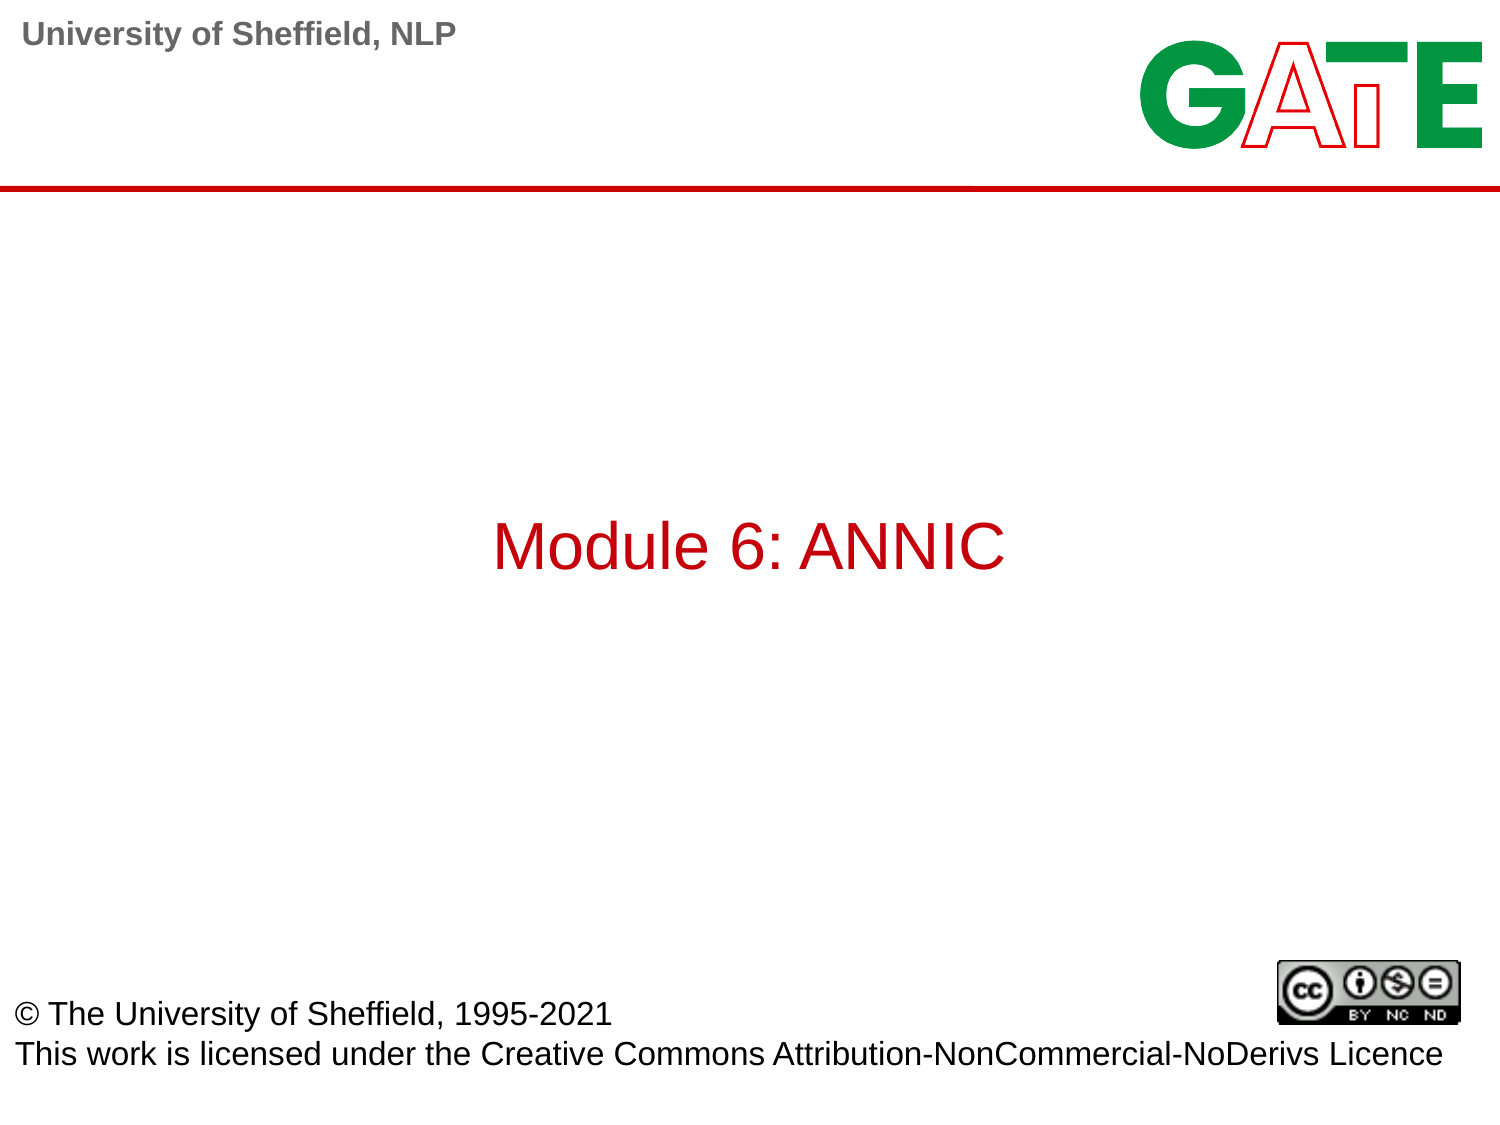

Module 6: ANNIC
© The University of Sheffield, 1995-2021
This work is licensed under the Creative Commons Attribution-NonCommercial-NoDerivs Licence